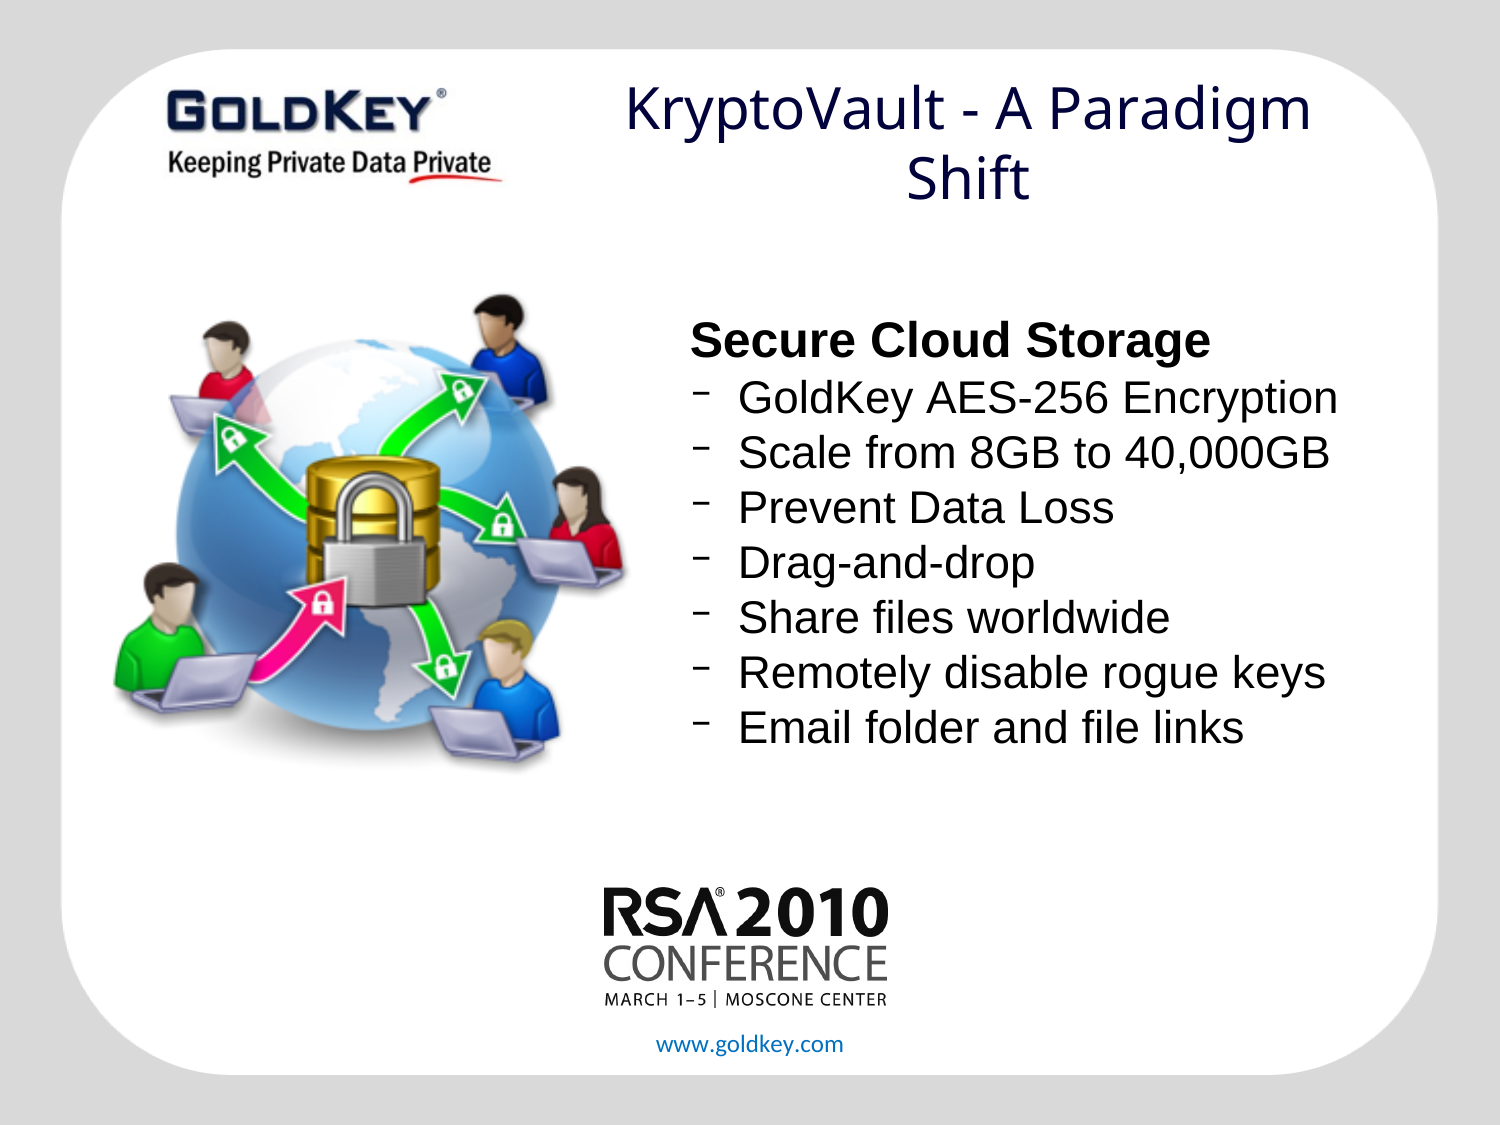

# KryptoVault - A Paradigm Shift
Secure Cloud Storage
 GoldKey AES-256 Encryption
 Scale from 8GB to 40,000GB
 Prevent Data Loss
 Drag-and-drop
 Share files worldwide
 Remotely disable rogue keys
 Email folder and file links